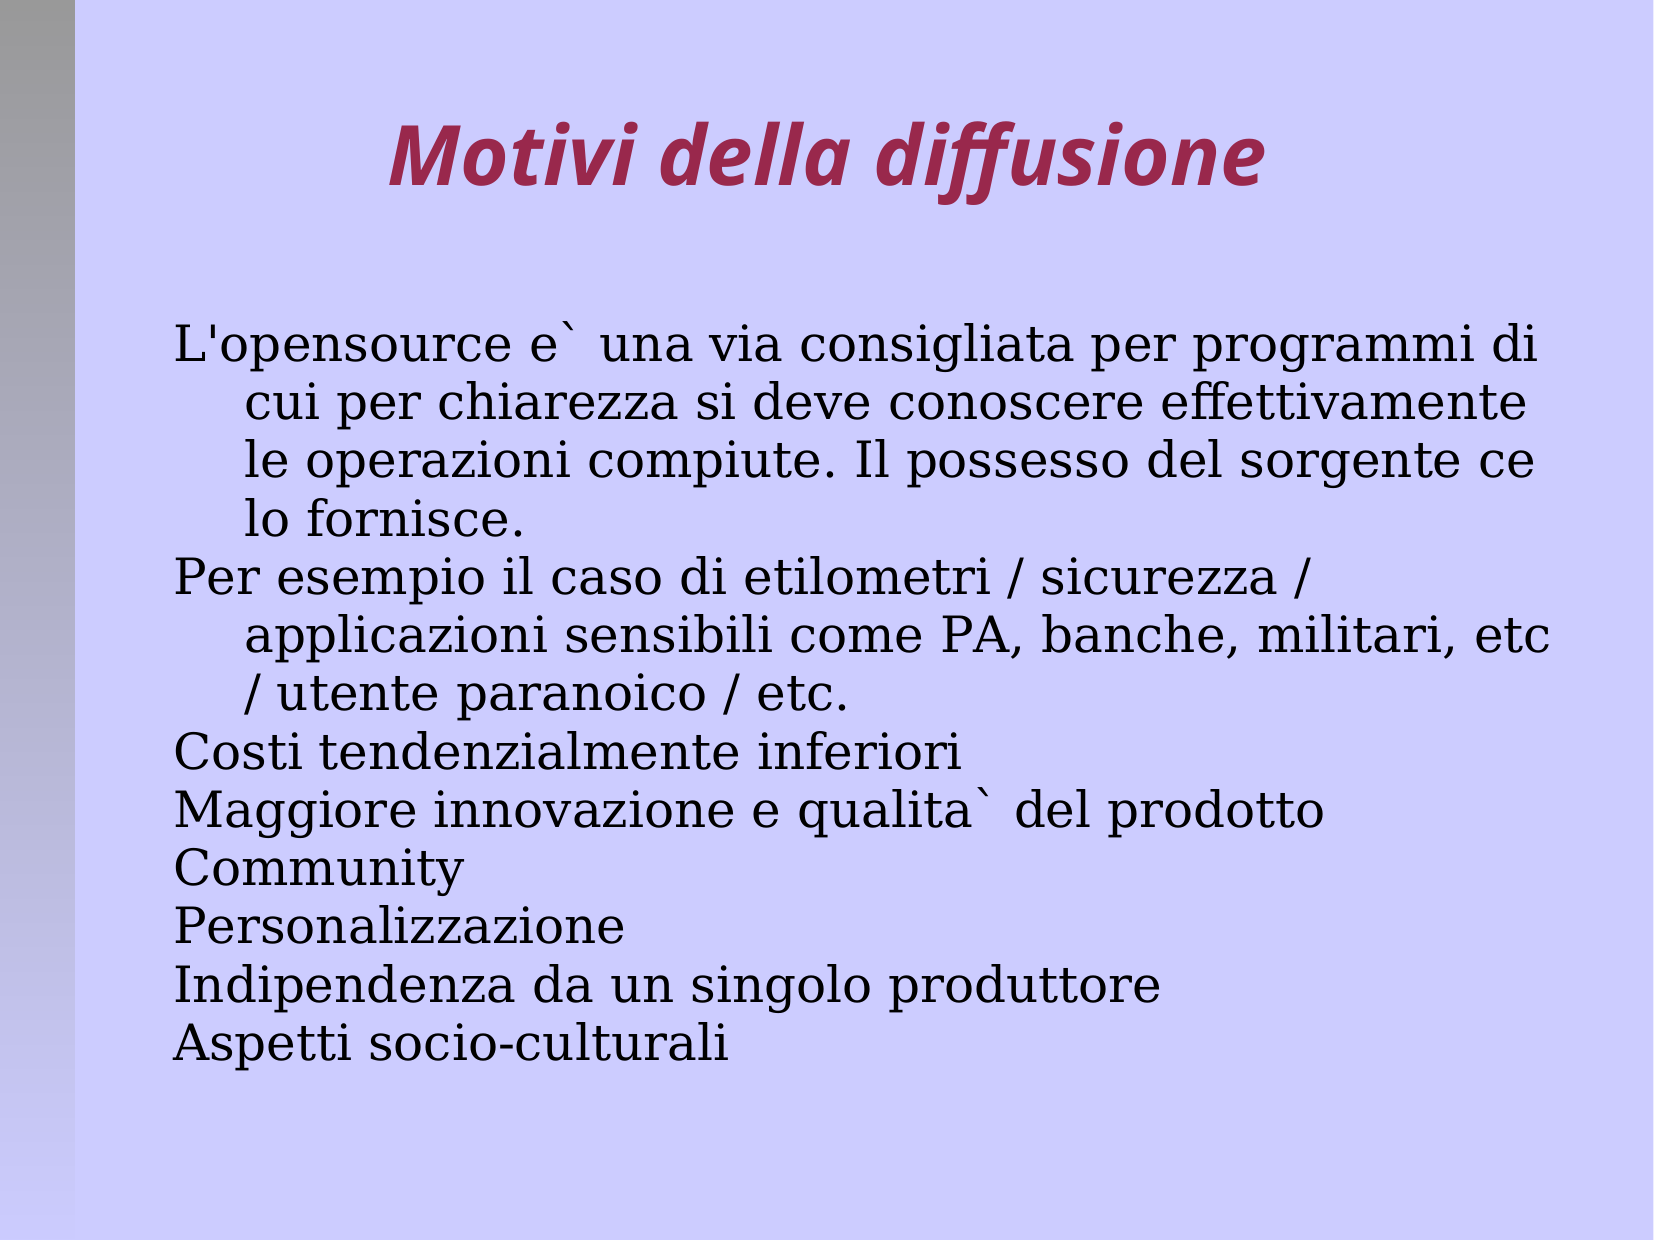

# Motivi della diffusione
L'opensource e` una via consigliata per programmi di cui per chiarezza si deve conoscere effettivamente le operazioni compiute. Il possesso del sorgente ce lo fornisce.
Per esempio il caso di etilometri / sicurezza / applicazioni sensibili come PA, banche, militari, etc / utente paranoico / etc.
Costi tendenzialmente inferiori
Maggiore innovazione e qualita` del prodotto
Community
Personalizzazione
Indipendenza da un singolo produttore
Aspetti socio-culturali